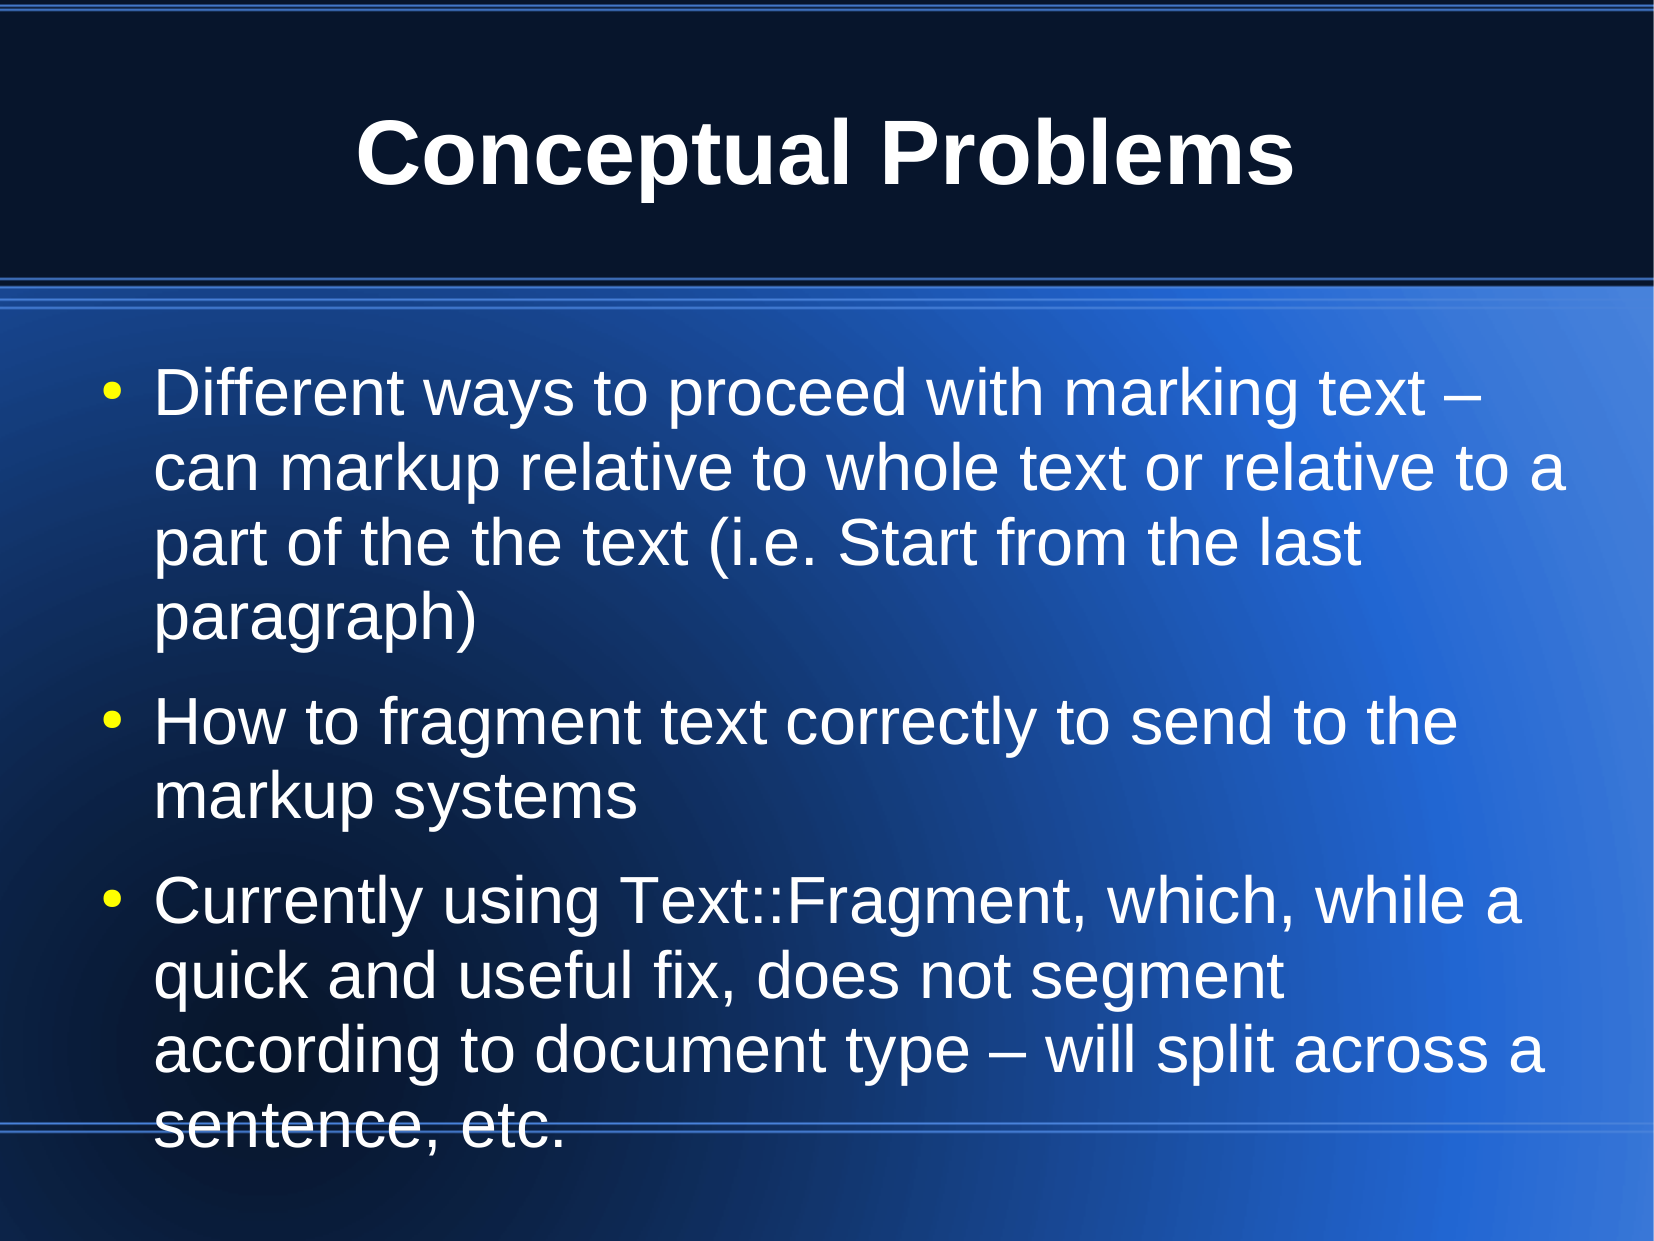

# Conceptual Problems
Different ways to proceed with marking text – can markup relative to whole text or relative to a part of the the text (i.e. Start from the last paragraph)
How to fragment text correctly to send to the markup systems
Currently using Text::Fragment, which, while a quick and useful fix, does not segment according to document type – will split across a sentence, etc.